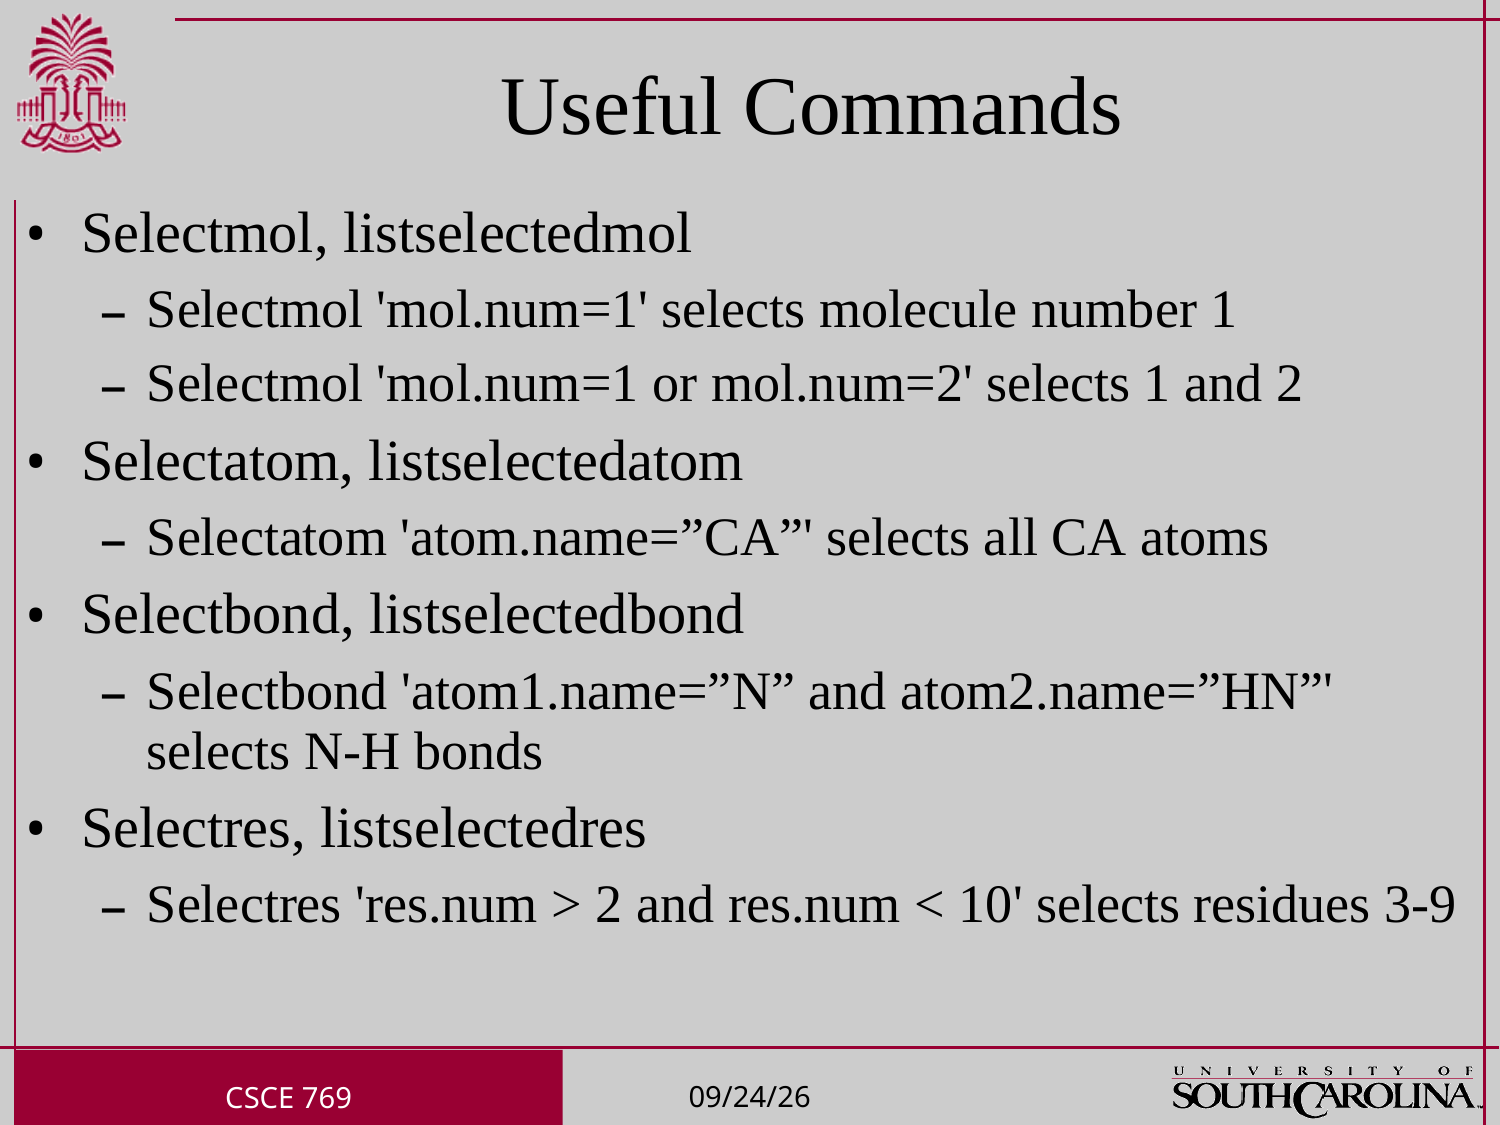

# Useful Commands
Selectmol, listselectedmol
Selectmol 'mol.num=1' selects molecule number 1
Selectmol 'mol.num=1 or mol.num=2' selects 1 and 2
Selectatom, listselectedatom
Selectatom 'atom.name=”CA”' selects all CA atoms
Selectbond, listselectedbond
Selectbond 'atom1.name=”N” and atom2.name=”HN”' selects N-H bonds
Selectres, listselectedres
Selectres 'res.num > 2 and res.num < 10' selects residues 3-9